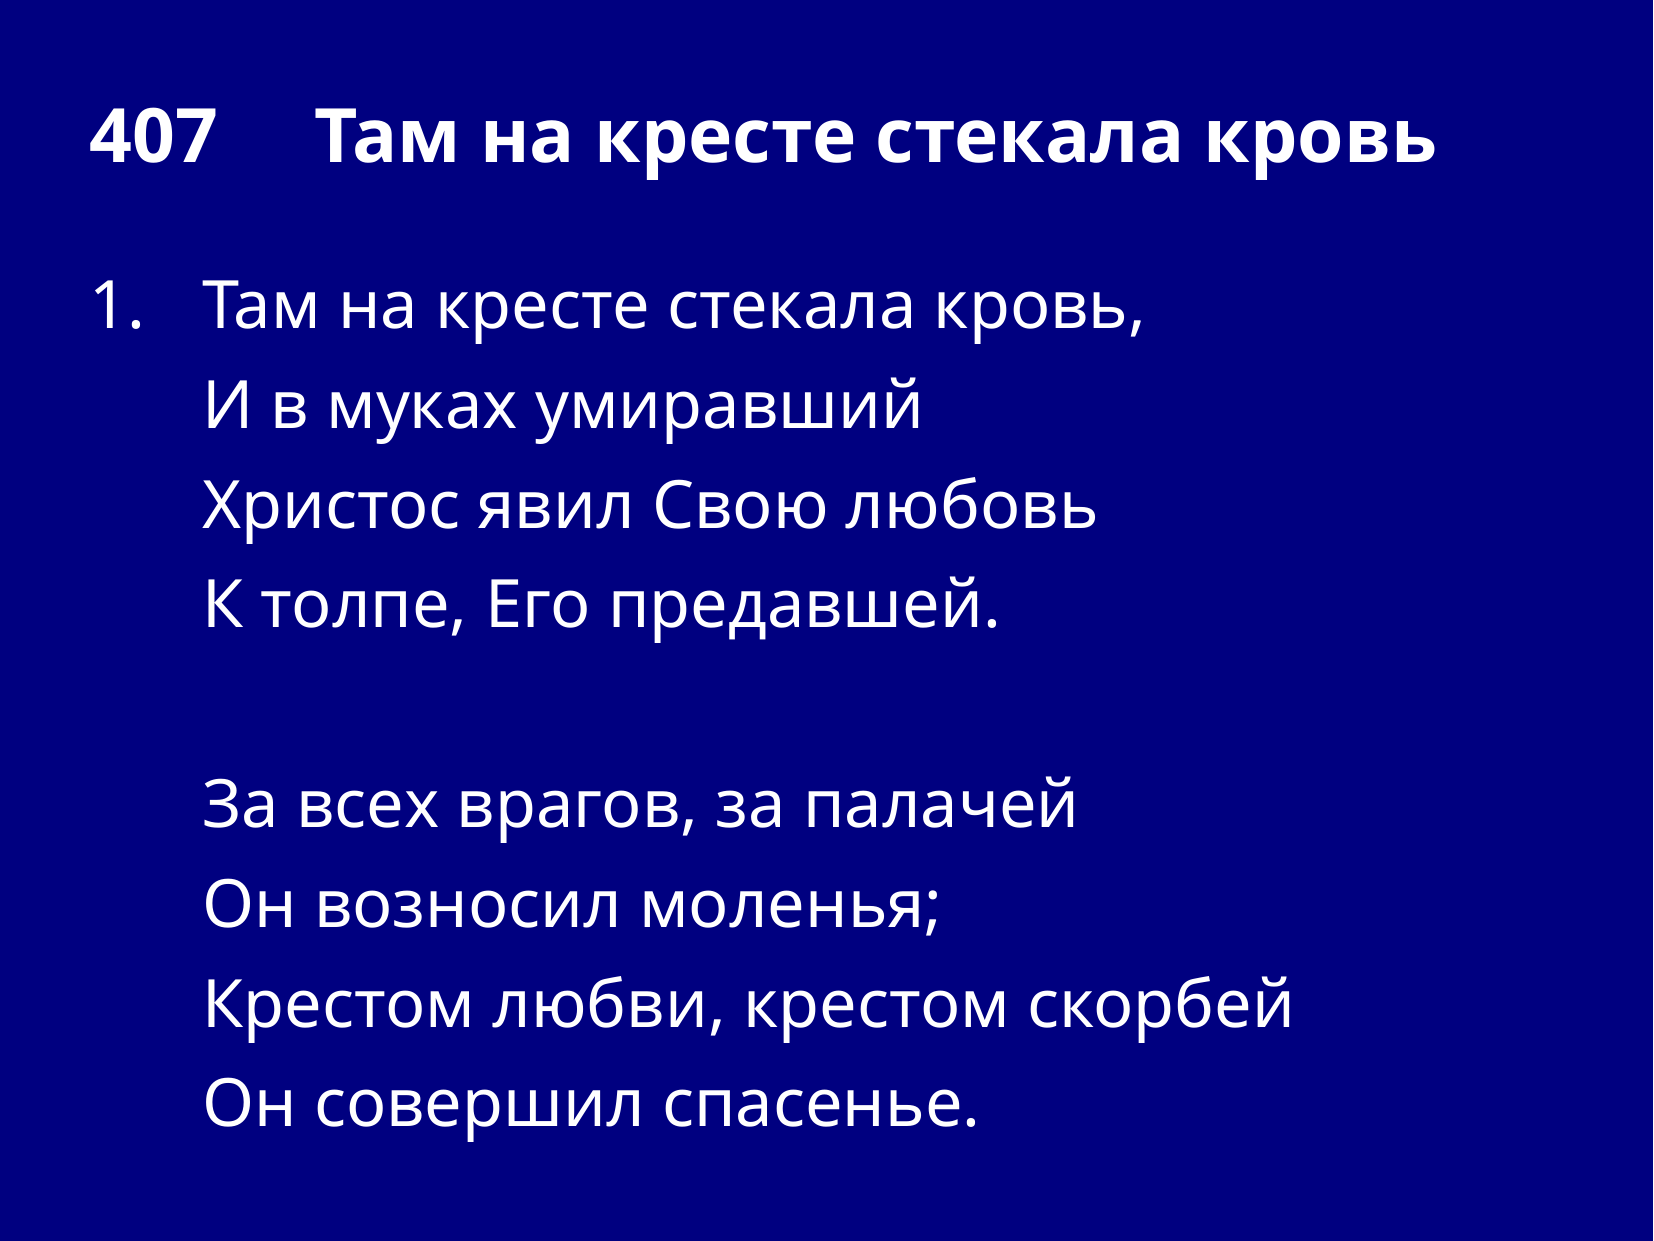

407	Там на кресте стекала кровь
1.	Там на кресте стекала кровь,
	И в муках умиравший
	Христос явил Свою любовь
	К толпе, Его предавшей.
	За всех врагов, за палачей
	Он возносил моленья;
	Крестом любви, крестом скорбей
	Он совершил спасенье.